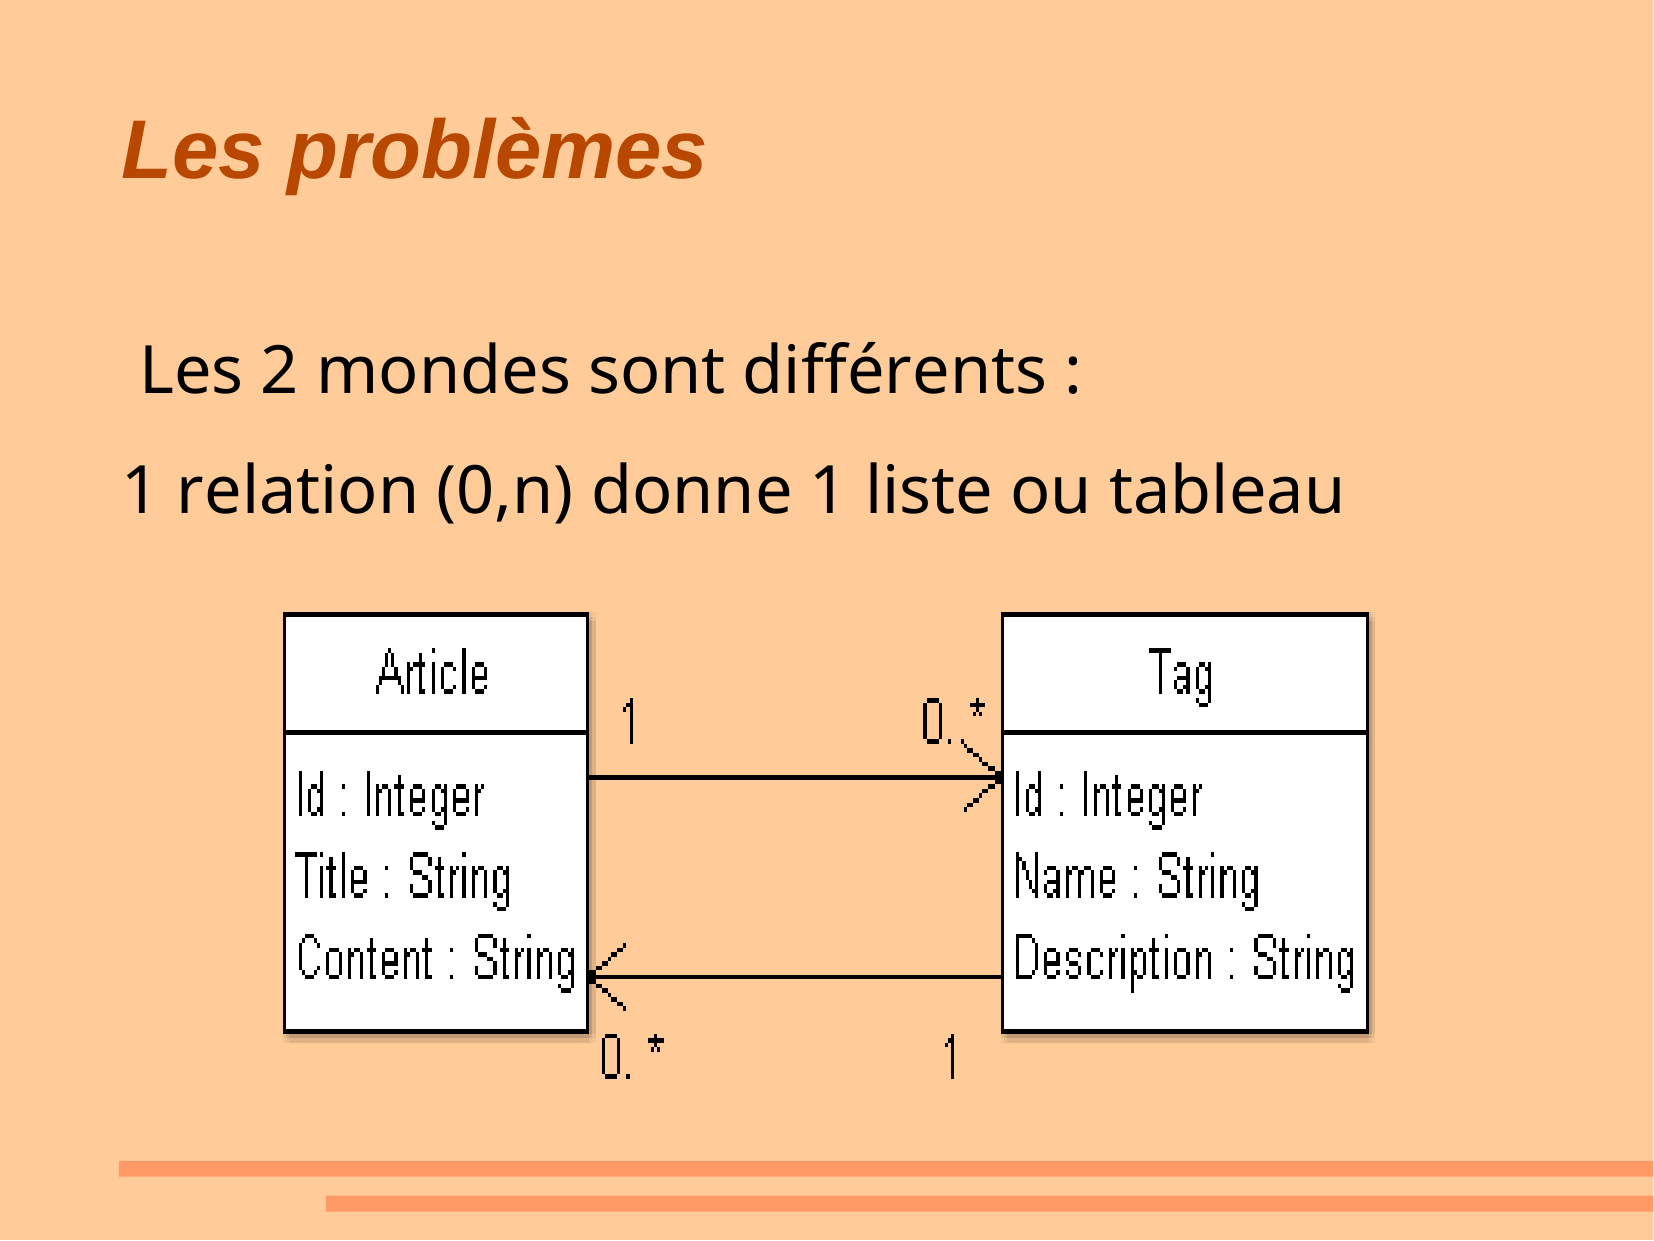

# Les problèmes
Les 2 mondes sont différents :
1 relation (0,n) donne 1 liste ou tableau